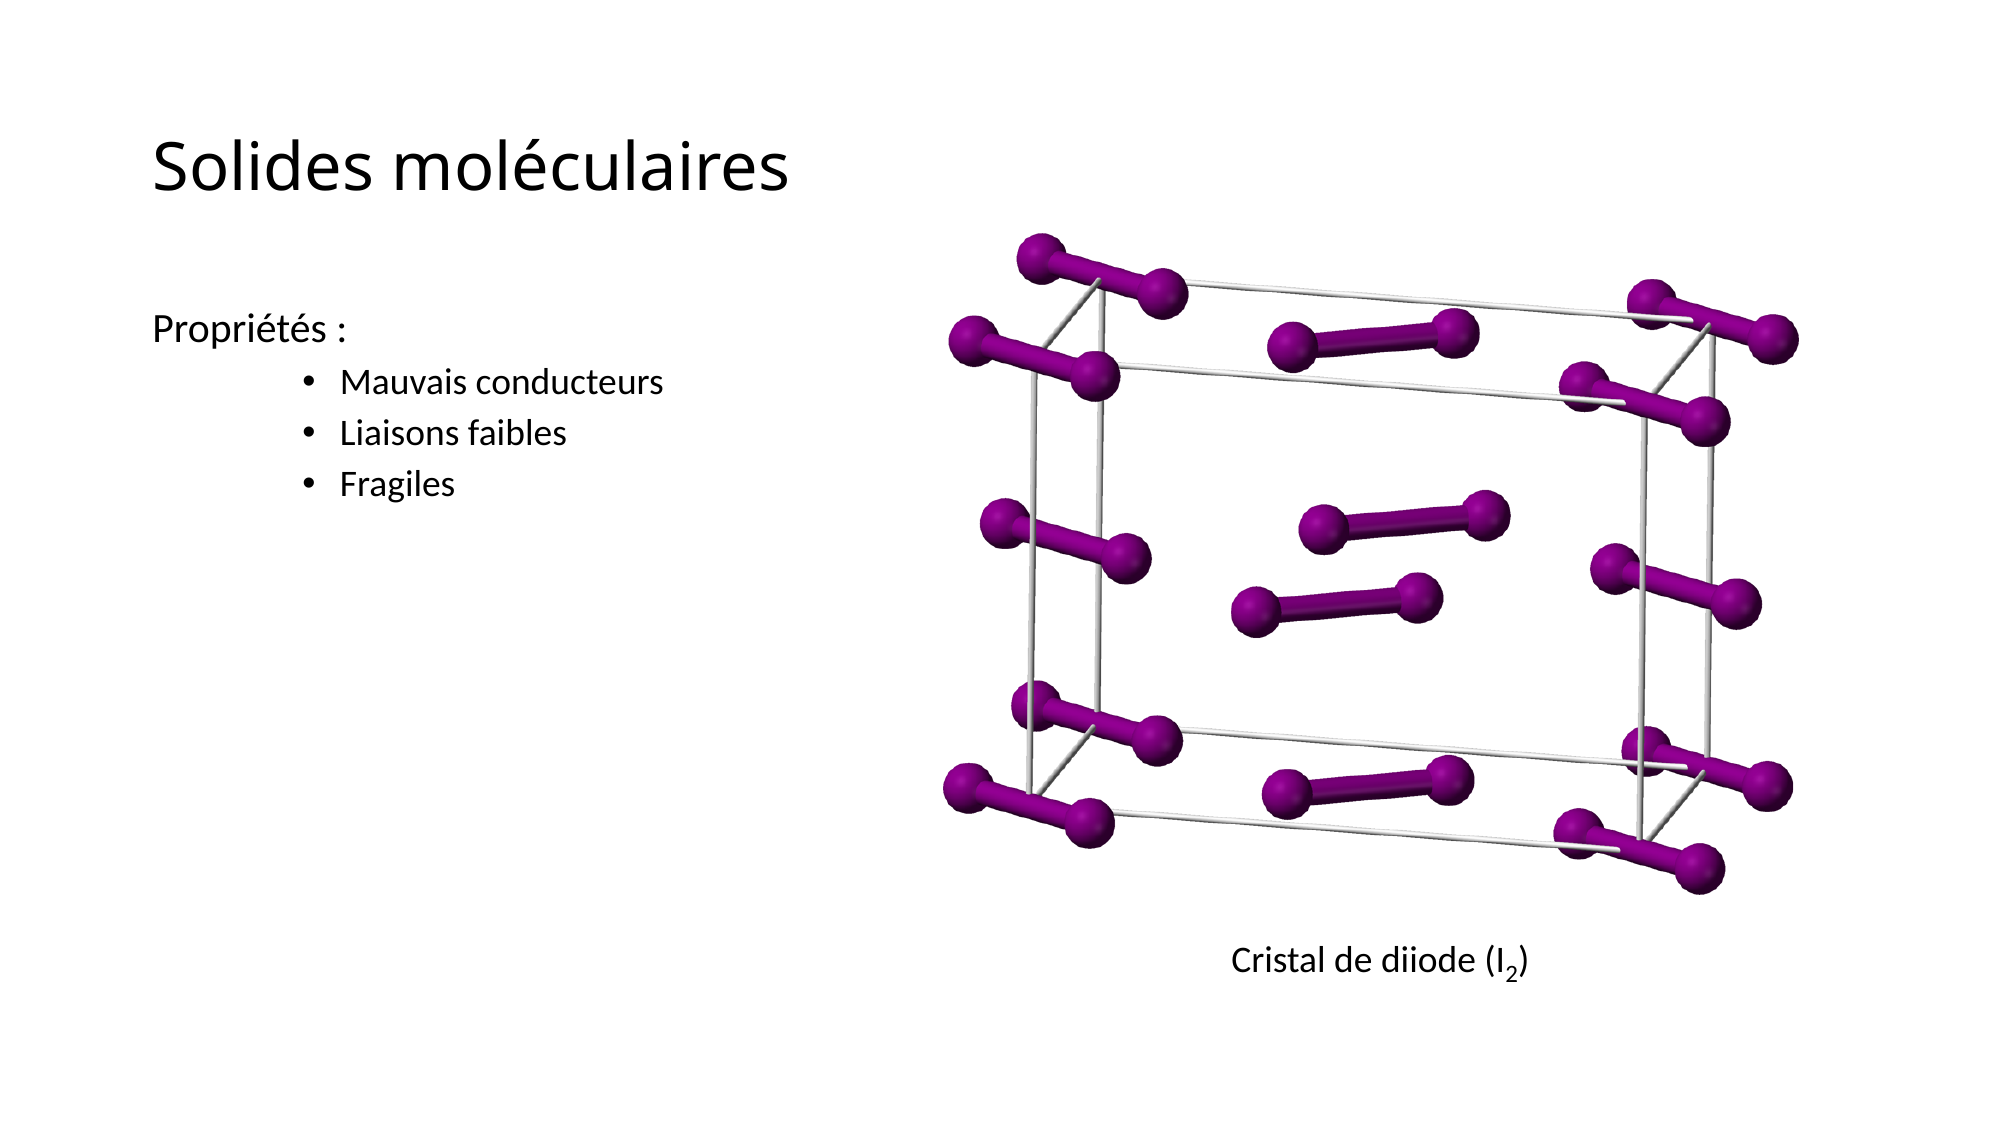

# Solides moléculaires
Propriétés :
Mauvais conducteurs
Liaisons faibles
Fragiles
Cristal de diiode (I2)